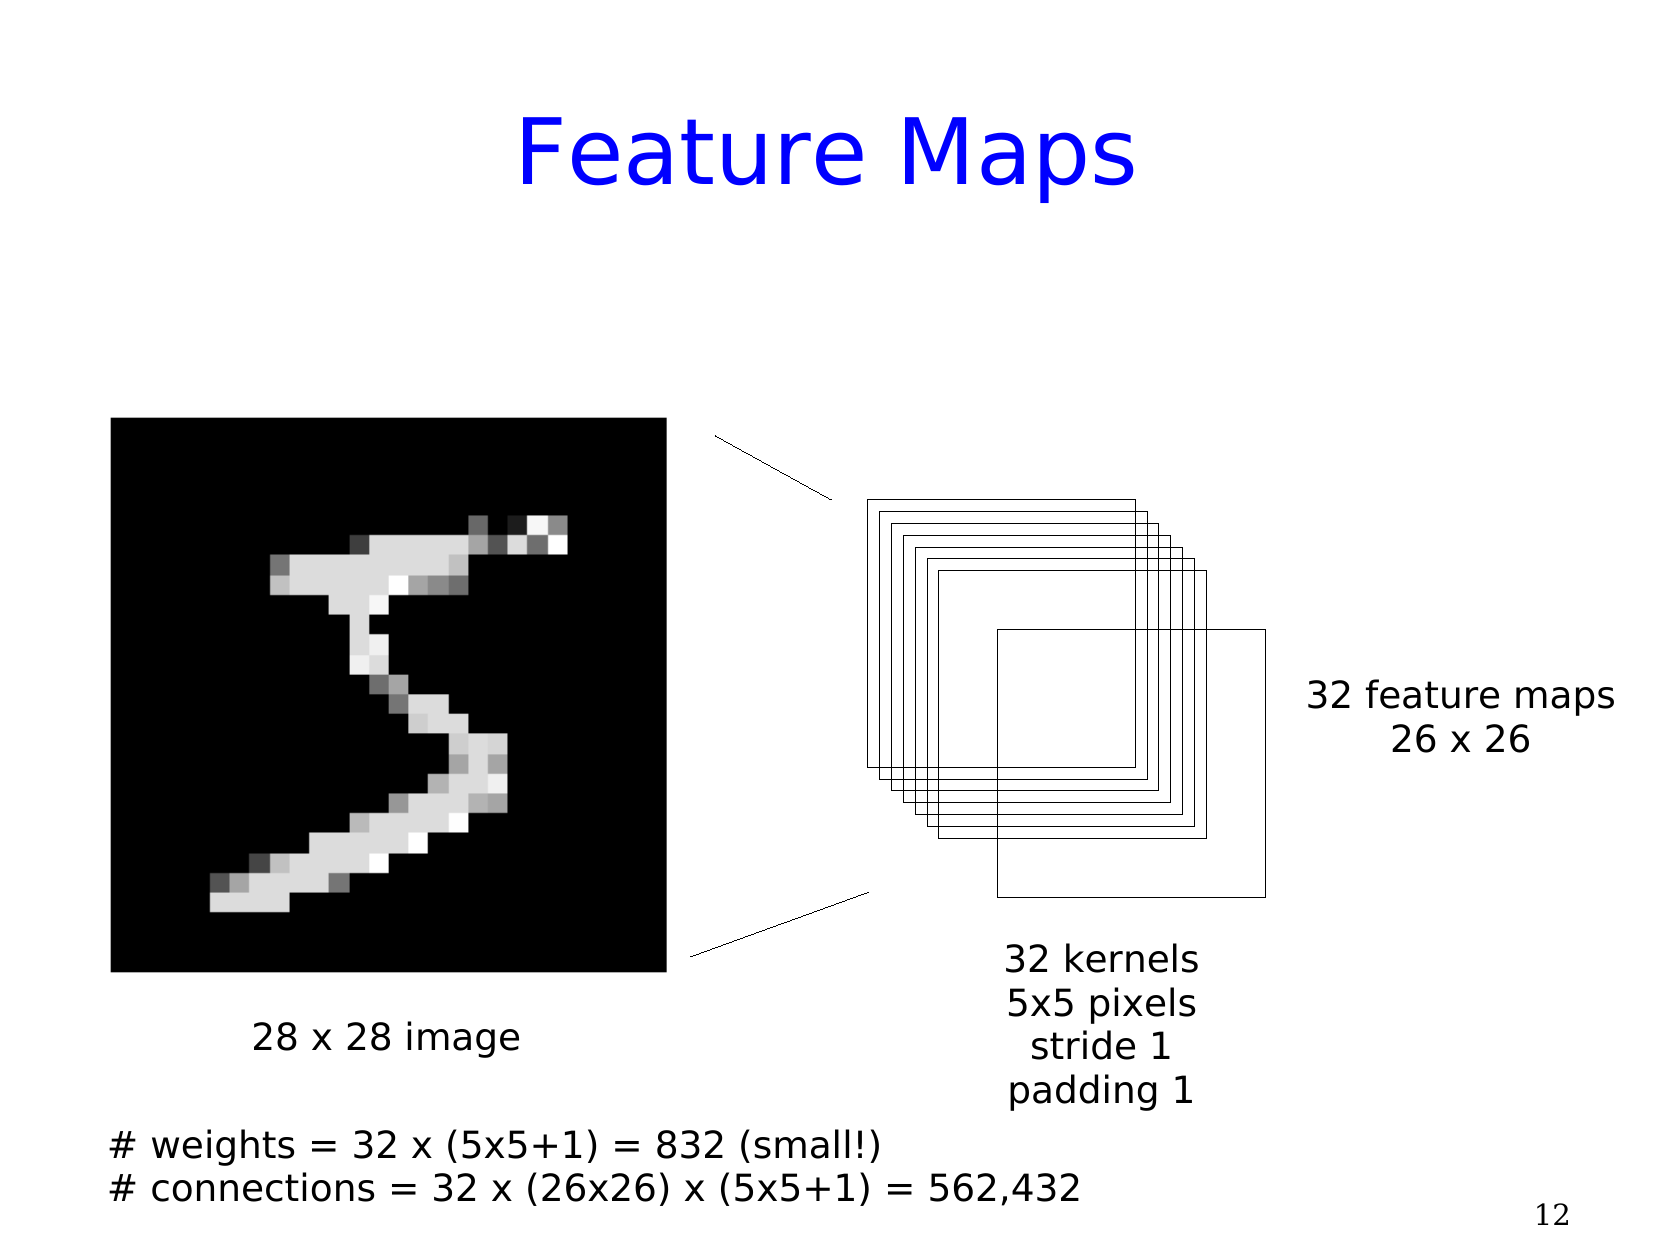

# Feature Maps
32 feature maps
26 x 26
32 kernels
5x5 pixels
stride 1
padding 1
28 x 28 image
# weights = 32 x (5x5+1) = 832 (small!)
# connections = 32 x (26x26) x (5x5+1) = 562,432
12